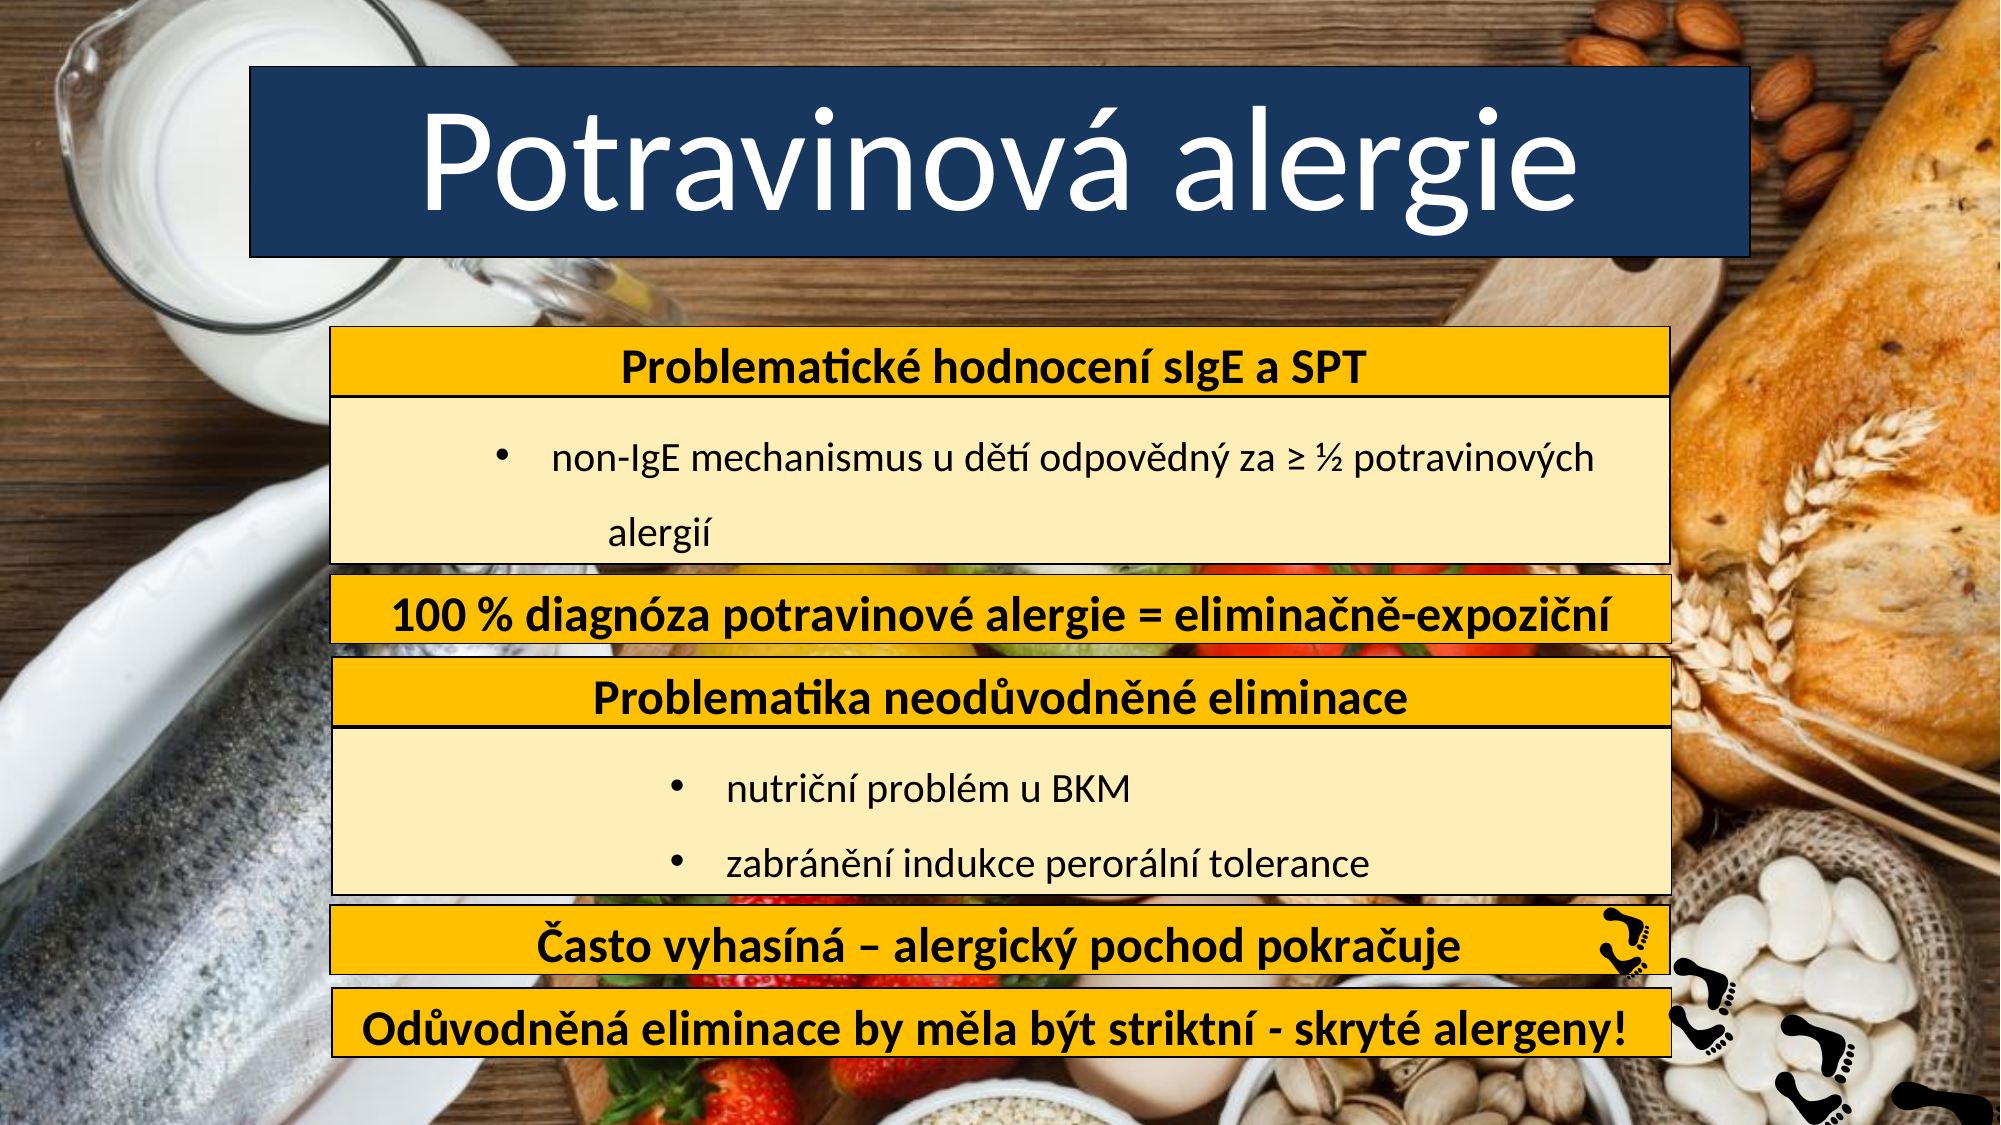

Potravinová alergie
Problematické hodnocení sIgE a SPT
non-IgE mechanismus u dětí odpovědný za ≥ ½ potravinových alergií
průkaz senzibilizace ≠ klinicky relevantní potravinová alergie
100 % diagnóza potravinové alergie = eliminačně-expoziční test
Problematika neodůvodněné eliminace
nutriční problém u BKM
zabránění indukce perorální tolerance
Často vyhasíná – alergický pochod pokračuje
Odůvodněná eliminace by měla být striktní - skryté alergeny!